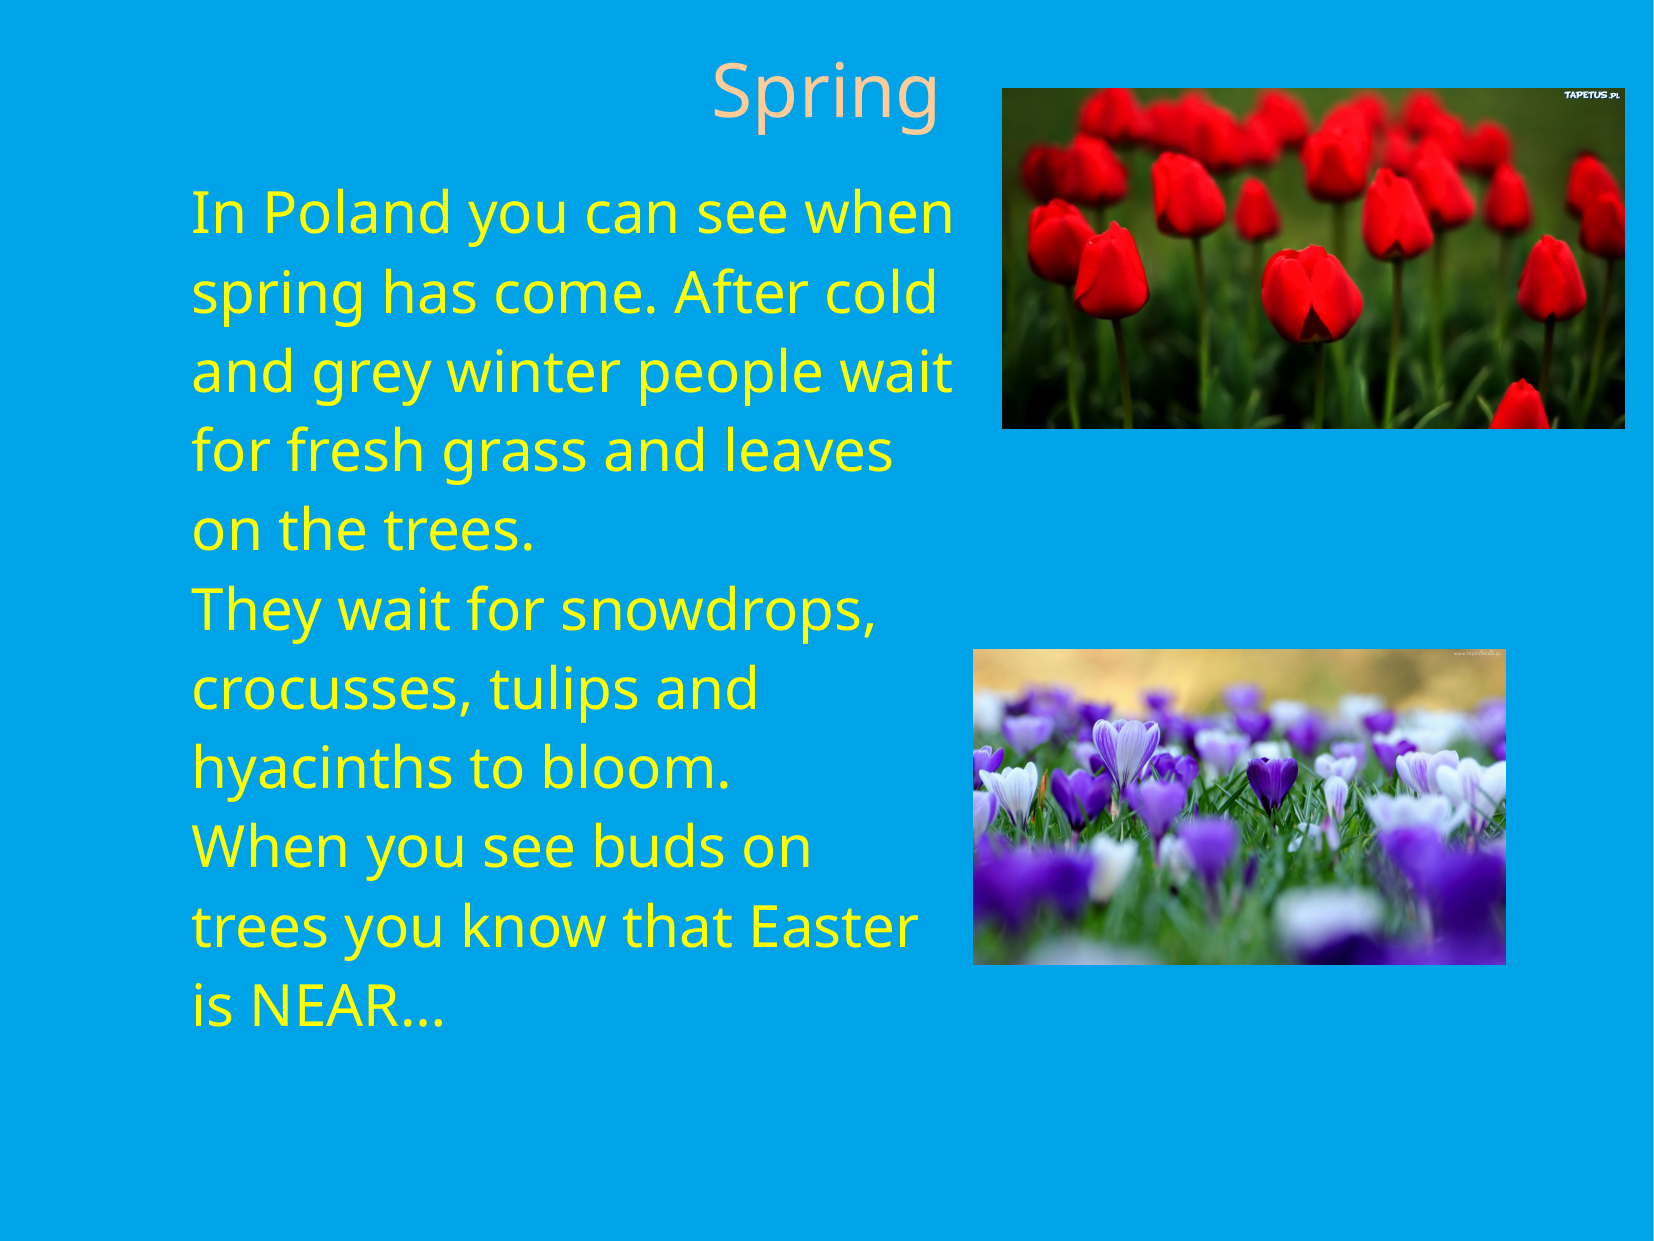

Spring
In Poland you can see when spring has come. After cold and grey winter people wait for fresh grass and leaves on the trees.
They wait for snowdrops, crocusses, tulips and hyacinths to bloom.
When you see buds on trees you know that Easter is NEAR…